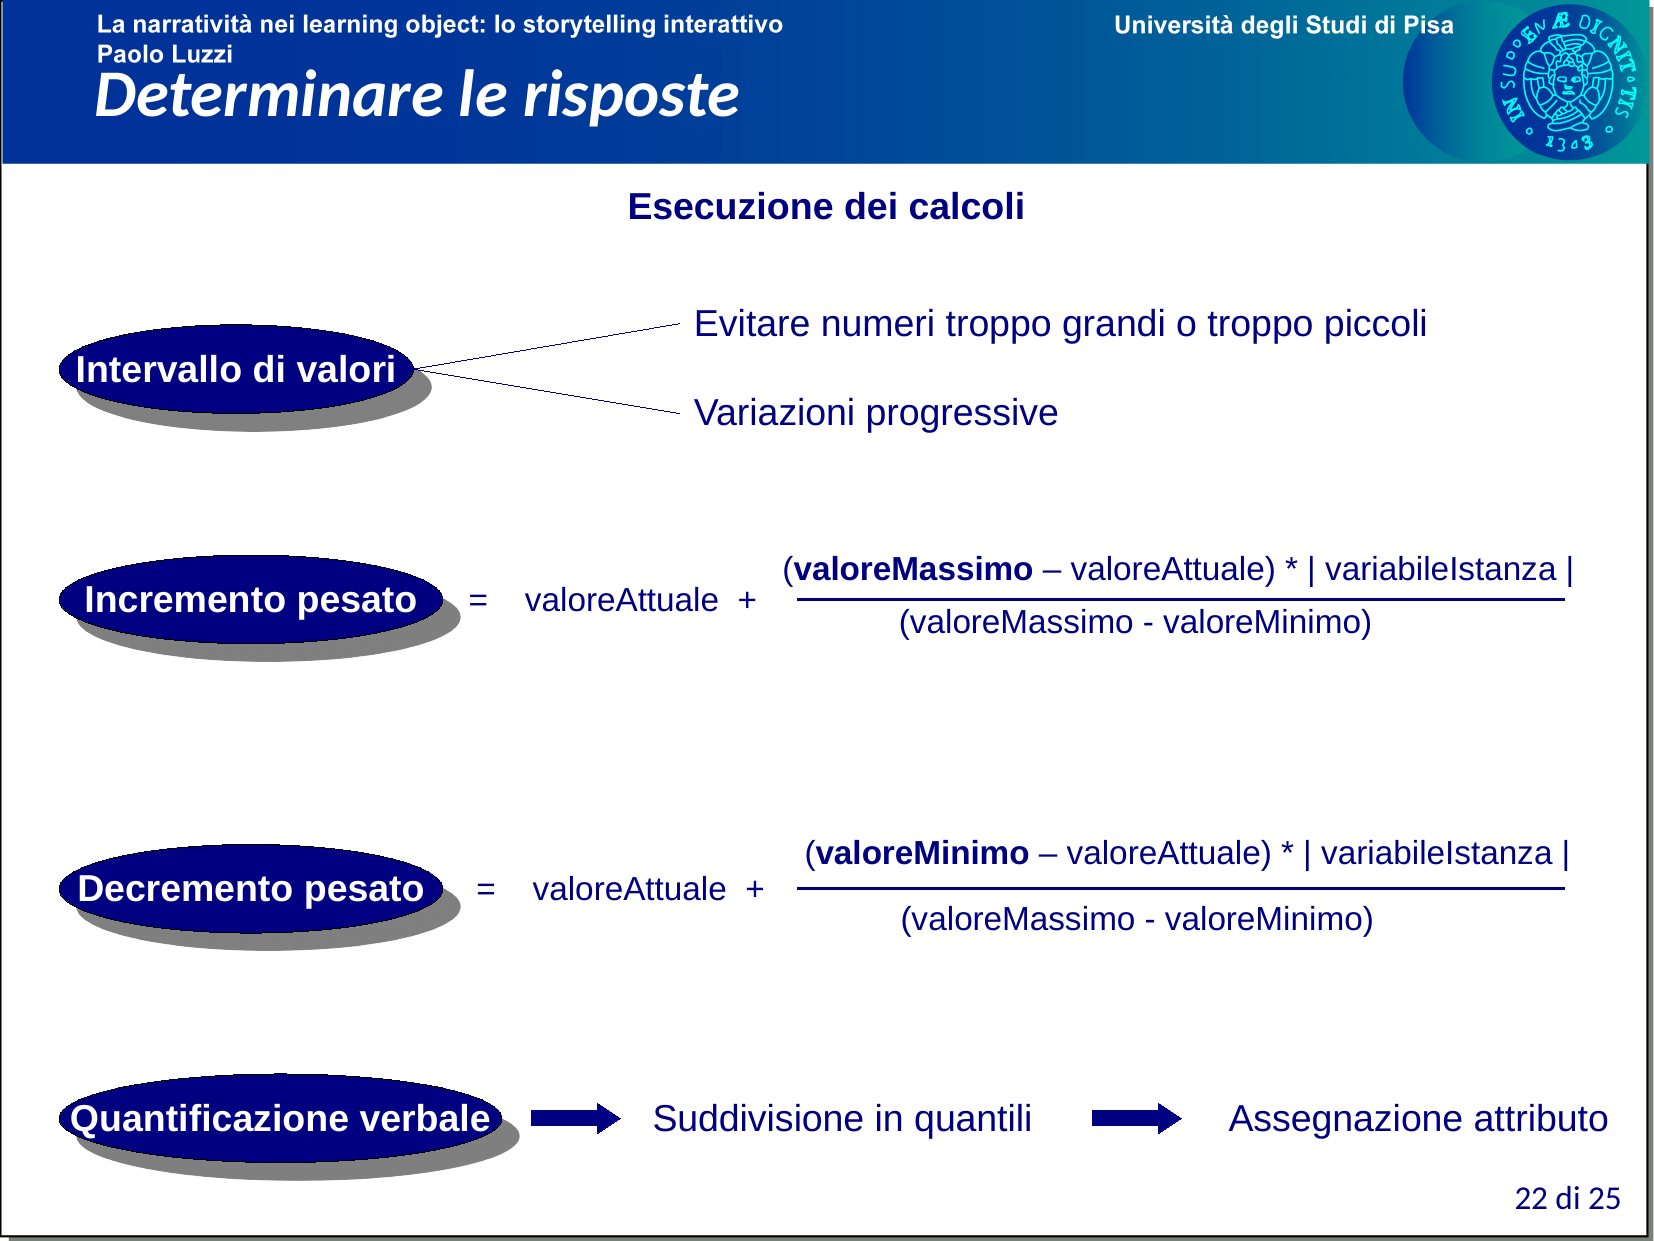

Determinare le risposte
Esecuzione dei calcoli
Evitare numeri troppo grandi o troppo piccoli
Intervallo di valori
Variazioni progressive
(valoreMassimo – valoreAttuale) * | variabileIstanza |
Incremento pesato
 = valoreAttuale +
(valoreMassimo - valoreMinimo)
(valoreMinimo – valoreAttuale) * | variabileIstanza |
Decremento pesato
 = valoreAttuale +
(valoreMassimo - valoreMinimo)
Quantificazione verbale
Suddivisione in quantili
Assegnazione attributo
22
22 di 25